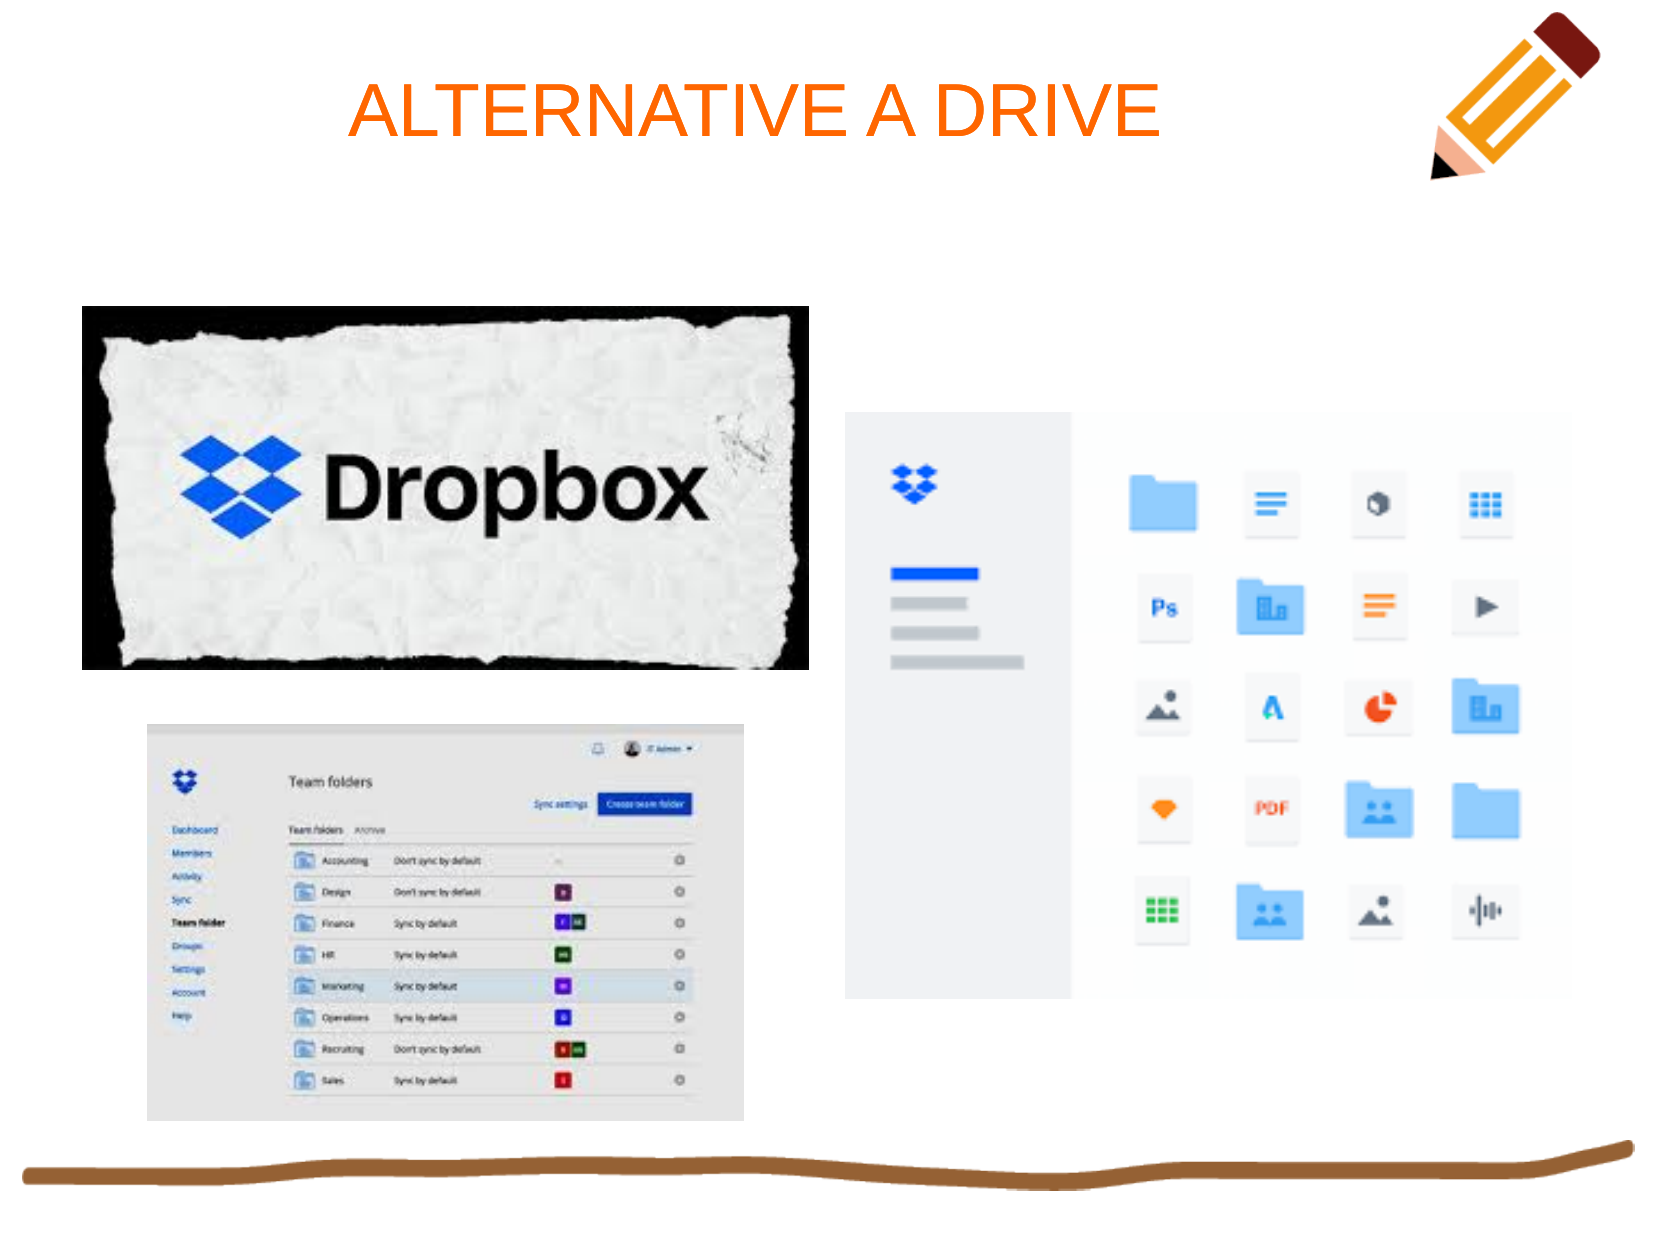

# ALTERNATIVE A DRIVE
ALTERNATIVE A DRIVE